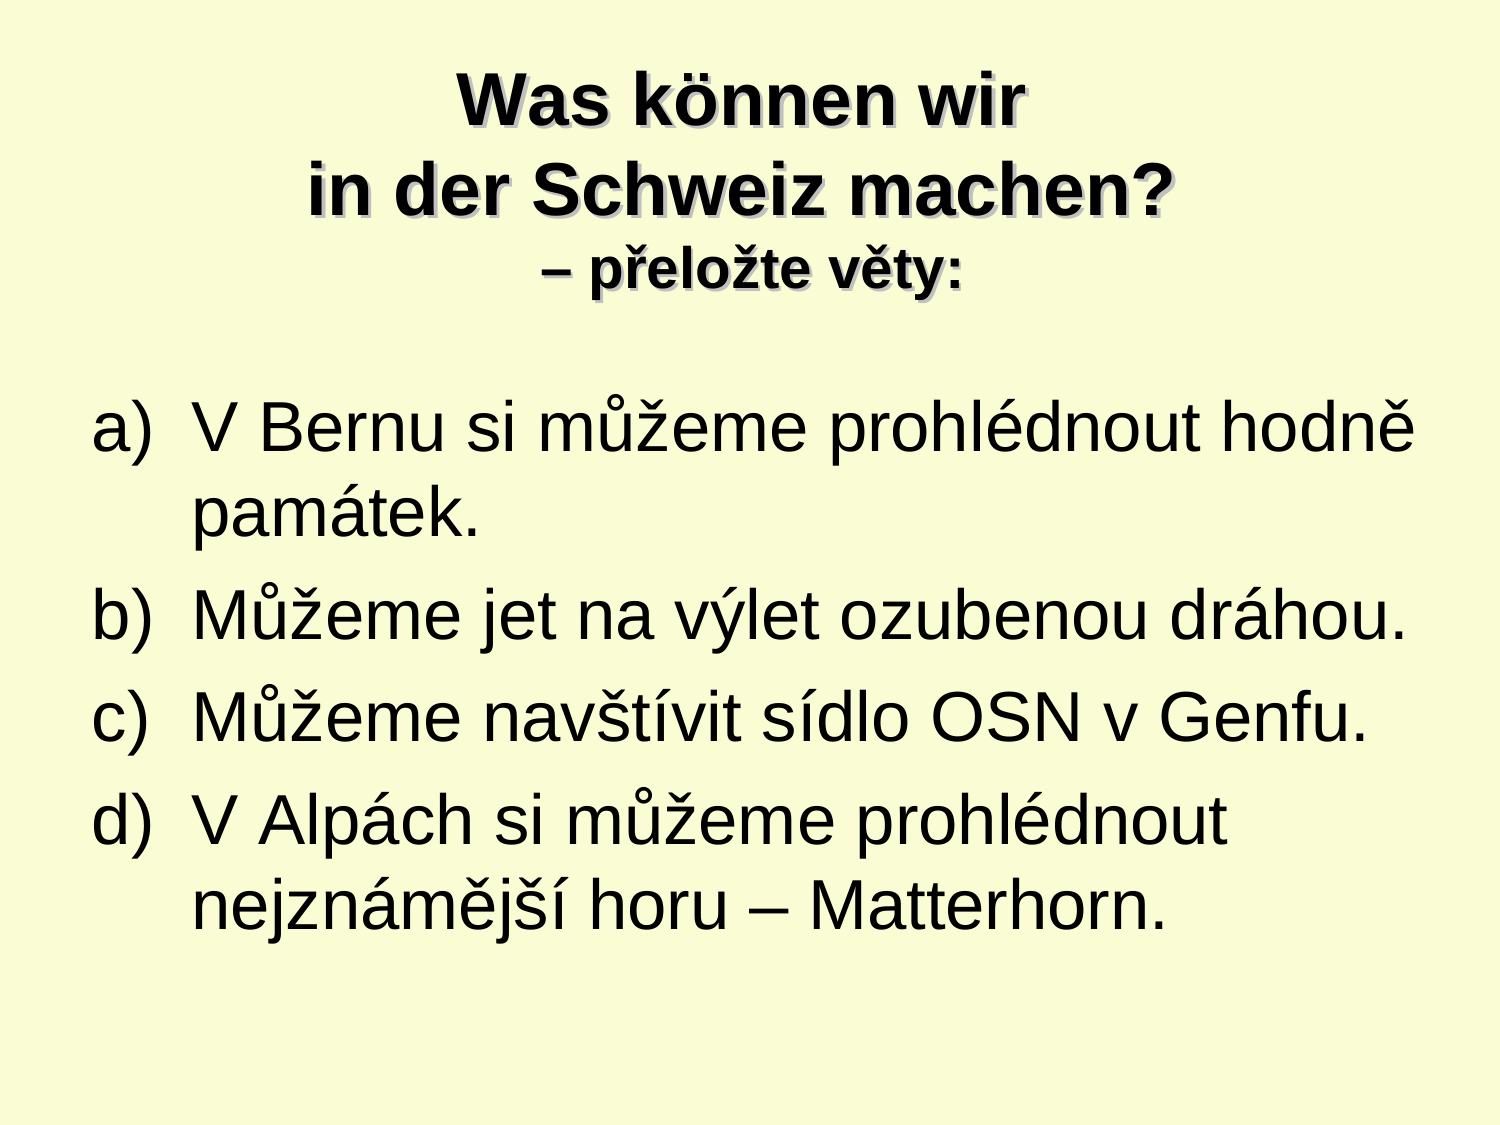

# Was können wir in der Schweiz machen? – přeložte věty:
V Bernu si můžeme prohlédnout hodně památek.
Můžeme jet na výlet ozubenou dráhou.
Můžeme navštívit sídlo OSN v Genfu.
V Alpách si můžeme prohlédnout nejznámější horu – Matterhorn.